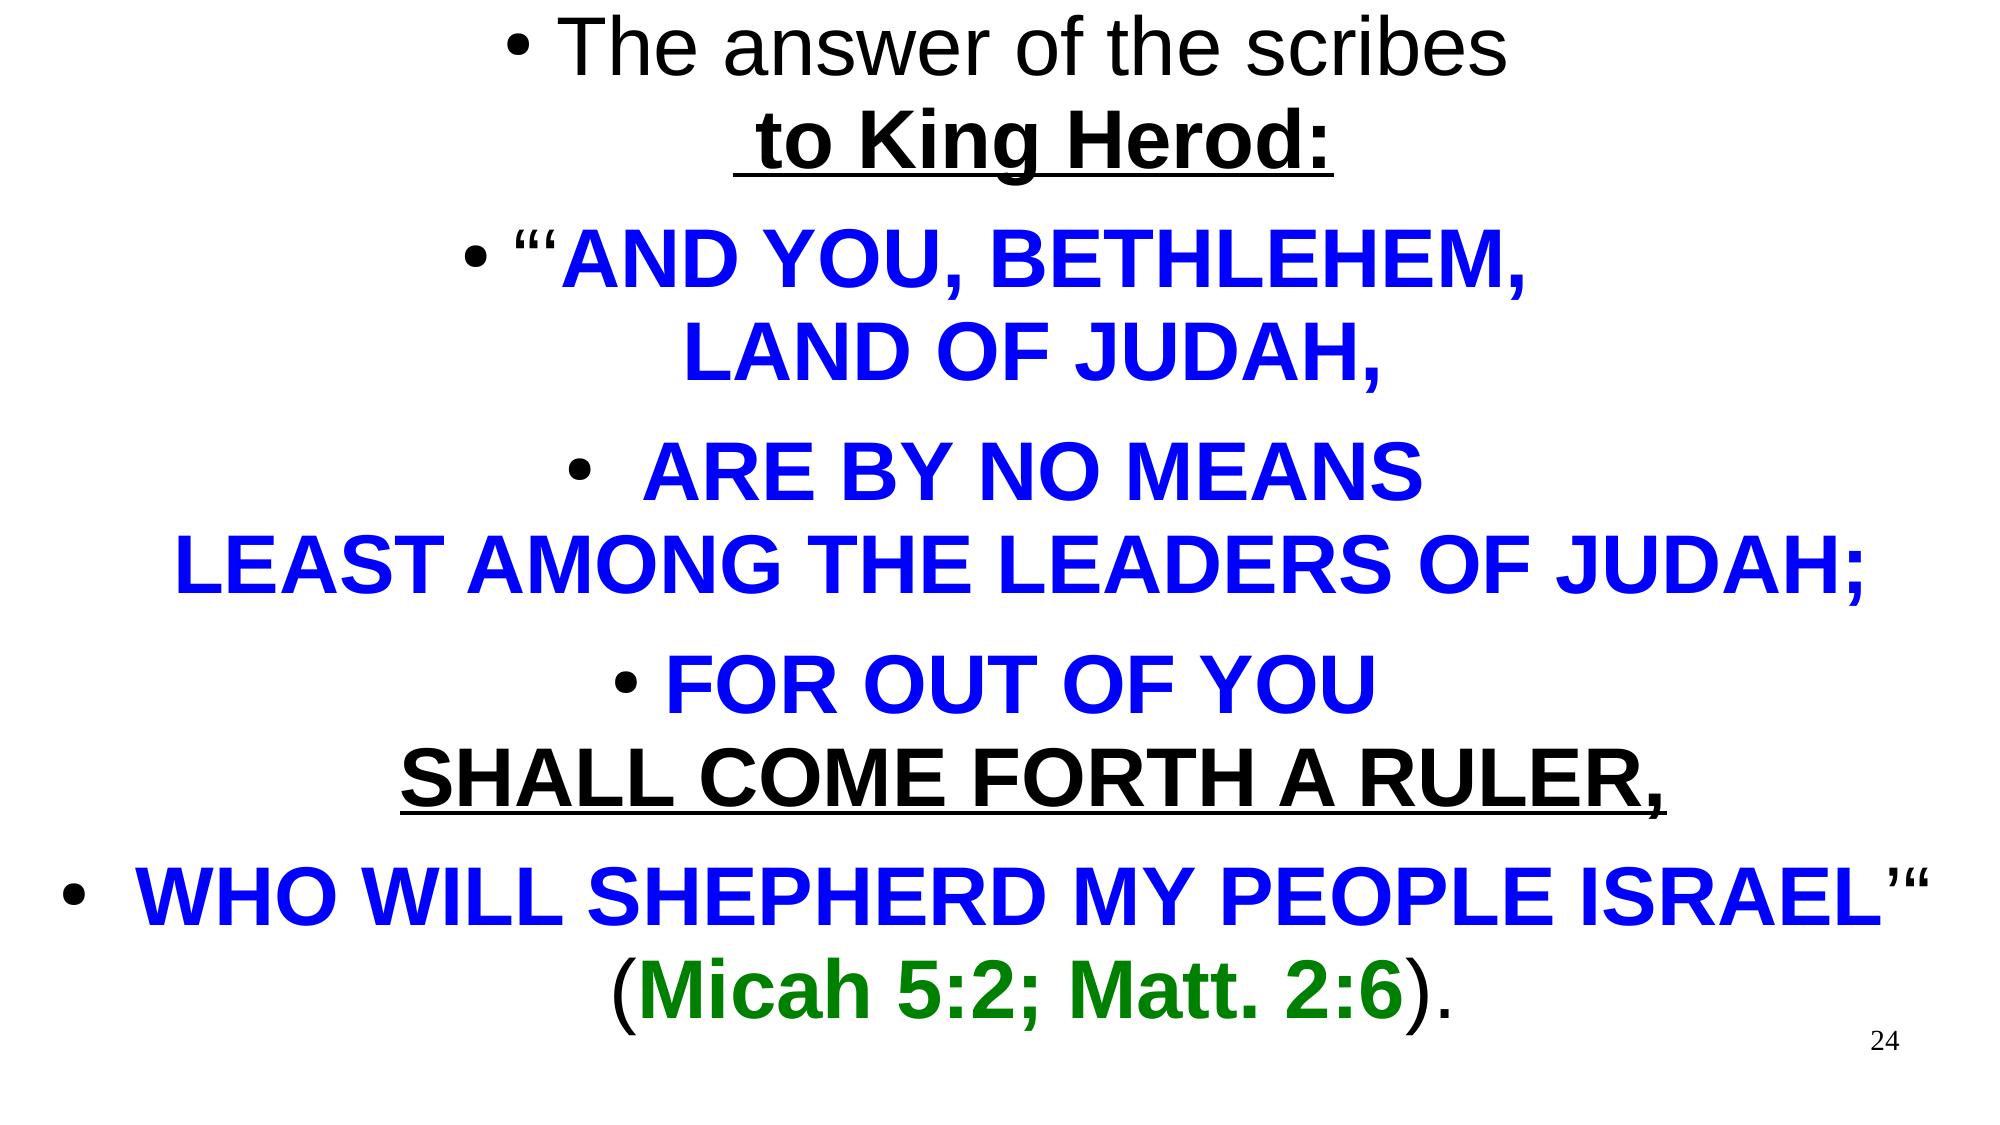

# The answer of the scribes to King Herod:
“‘AND YOU, BETHLEHEM,
LAND OF JUDAH,
 ARE BY NO MEANS
LEAST AMONG THE LEADERS OF JUDAH;
FOR OUT OF YOU
SHALL COME FORTH A RULER,
 WHO WILL SHEPHERD MY PEOPLE ISRAEL’“ 
(Micah 5:2; Matt. 2:6).
24